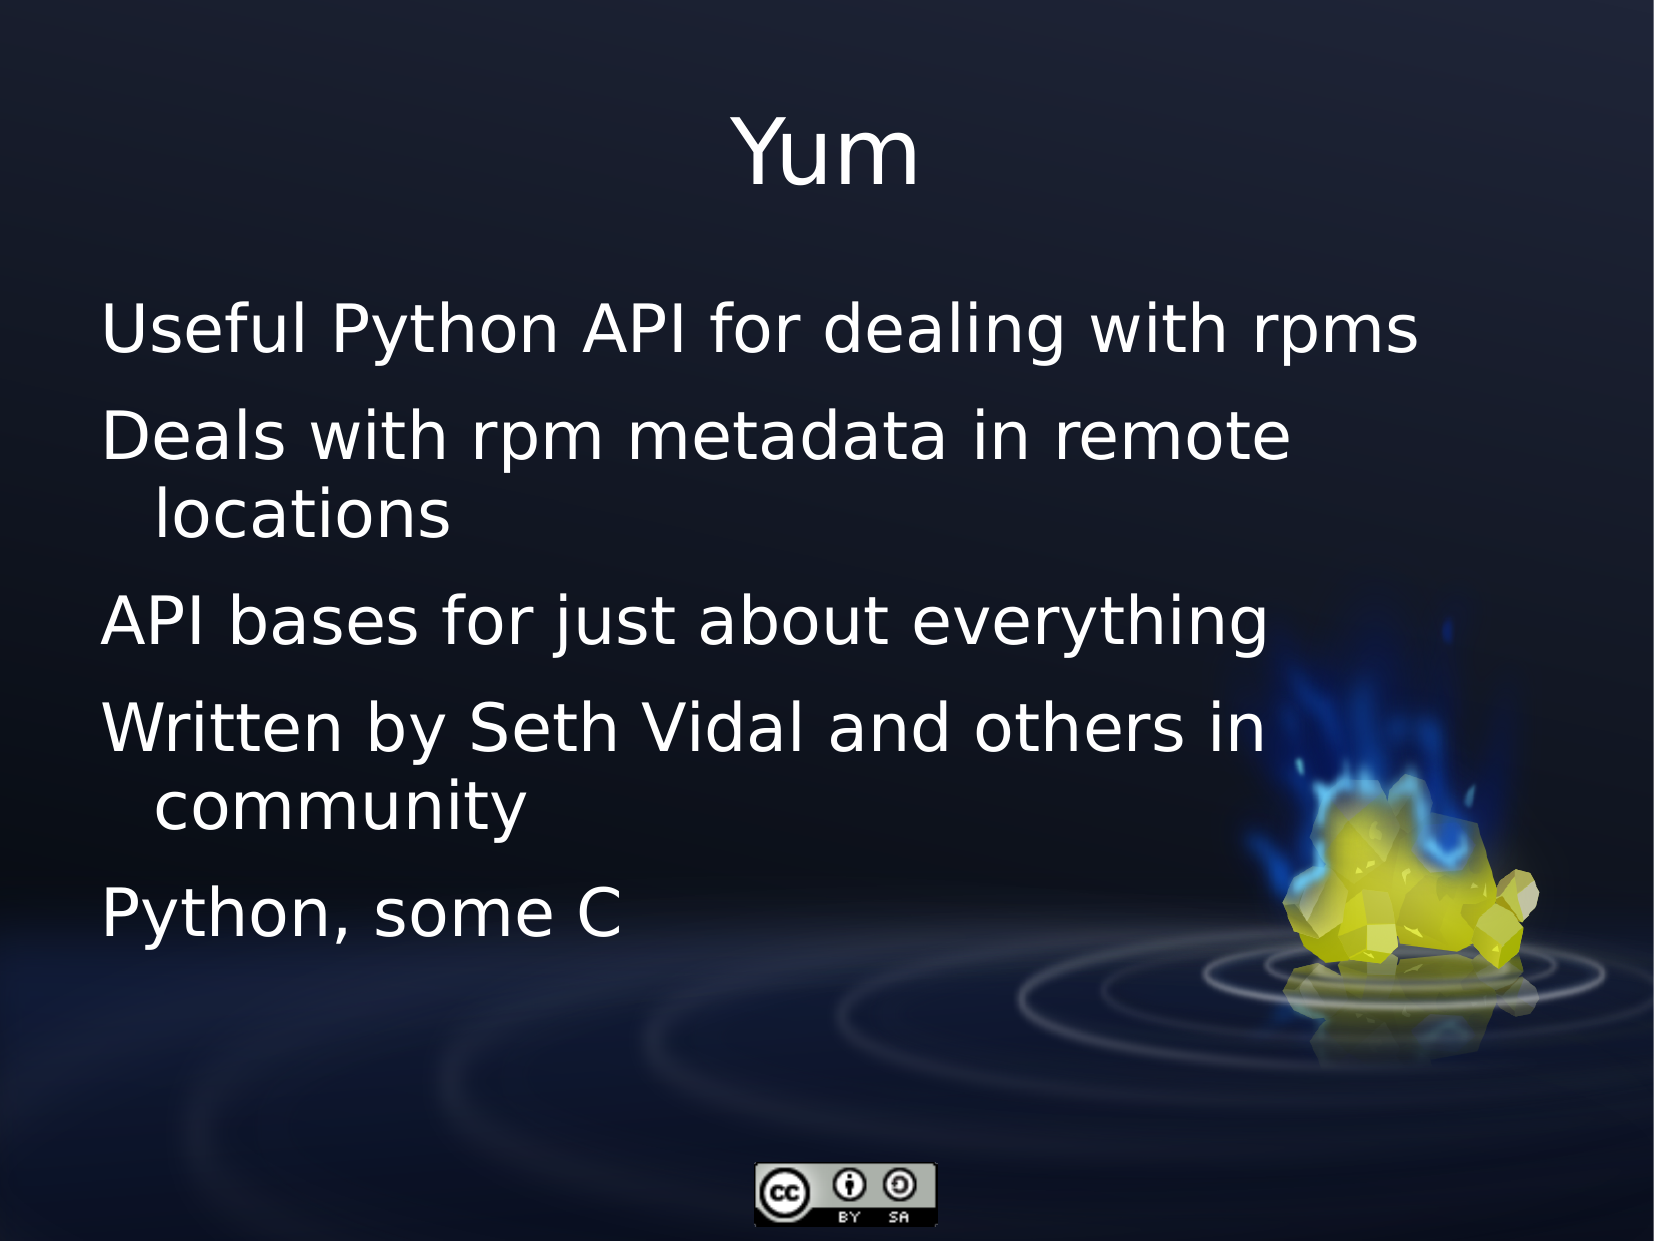

# Yum
Useful Python API for dealing with rpms
Deals with rpm metadata in remote locations
API bases for just about everything
Written by Seth Vidal and others in community
Python, some C